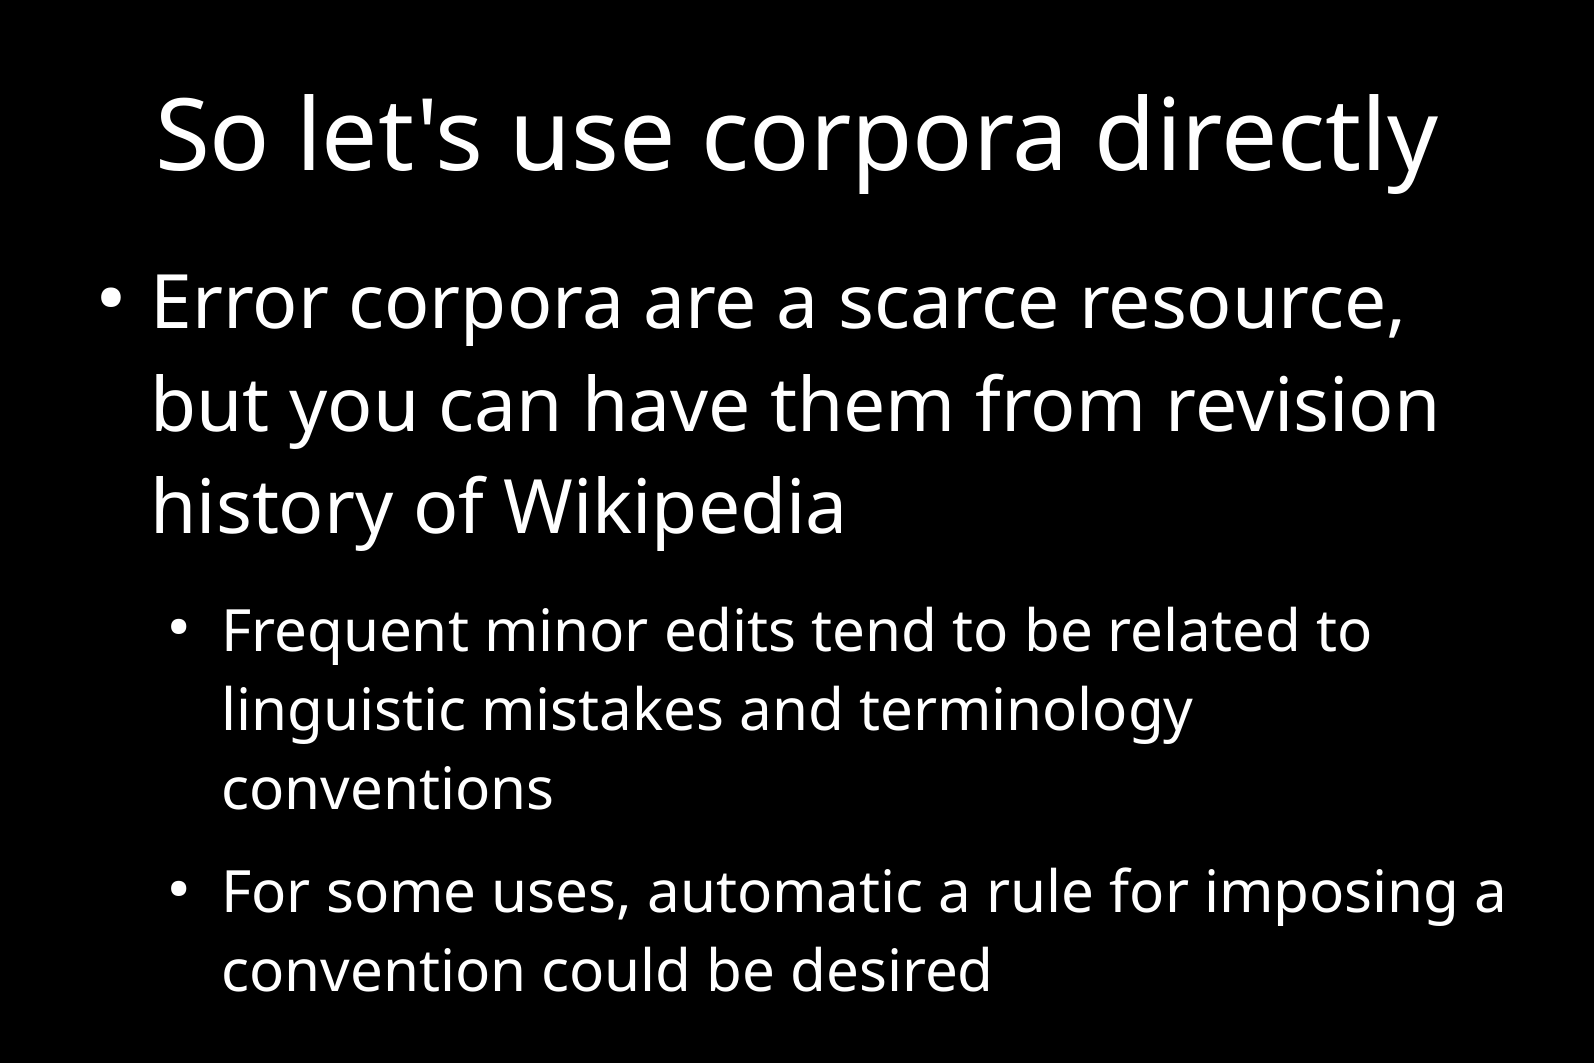

# So let's use corpora directly
Error corpora are a scarce resource, but you can have them from revision history of Wikipedia
Frequent minor edits tend to be related to linguistic mistakes and terminology conventions
For some uses, automatic a rule for imposing a convention could be desired